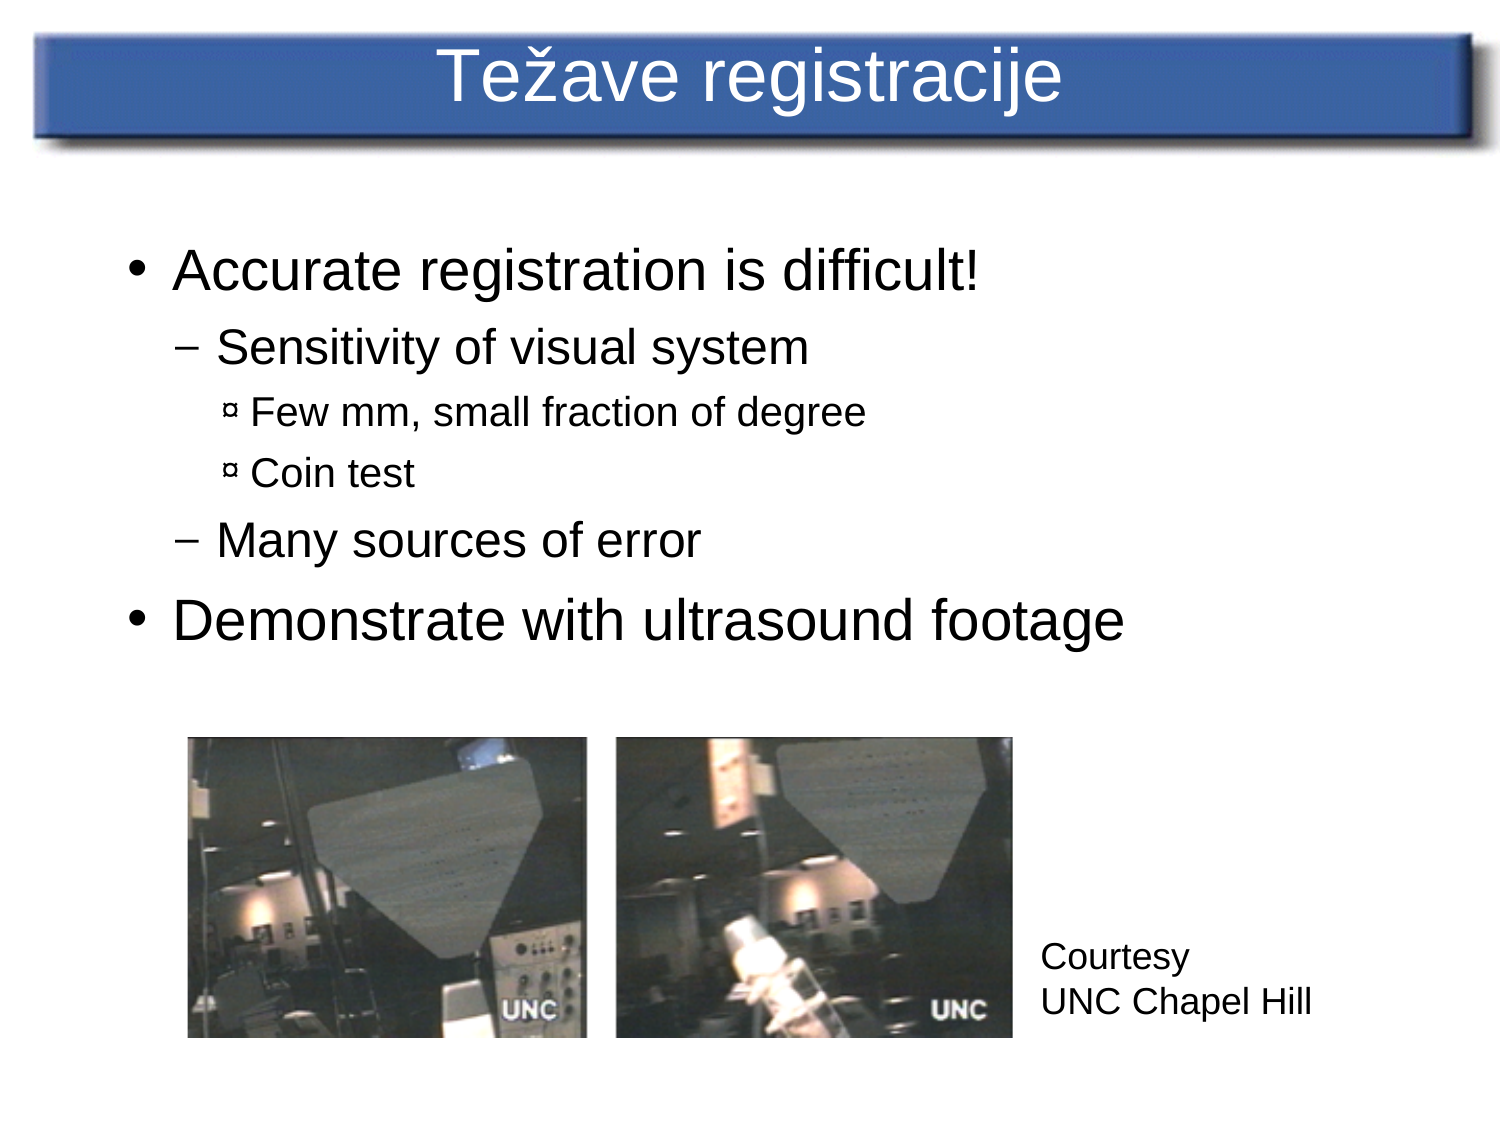

# Težave registracije
 Accurate registration is difficult!
 Sensitivity of visual system
Few mm, small fraction of degree
Coin test
 Many sources of error
 Demonstrate with ultrasound footage
Courtesy
UNC Chapel Hill